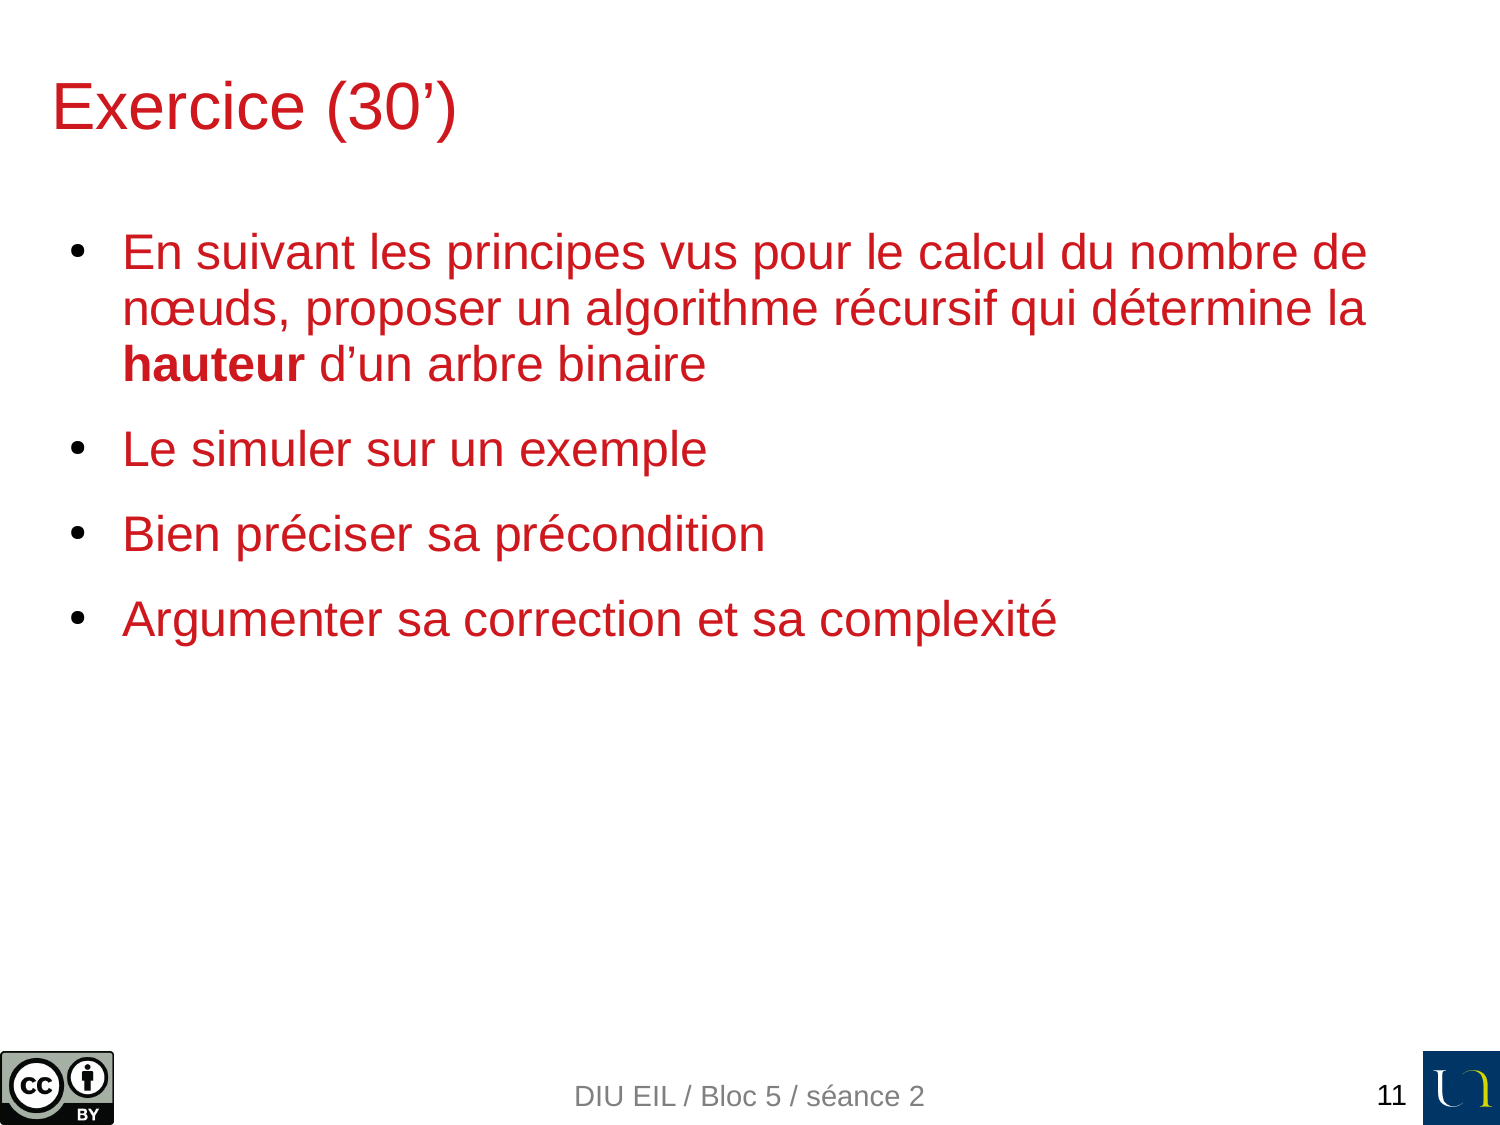

# Exercice (30’)
En suivant les principes vus pour le calcul du nombre de nœuds, proposer un algorithme récursif qui détermine la hauteur d’un arbre binaire
Le simuler sur un exemple
Bien préciser sa précondition
Argumenter sa correction et sa complexité
11